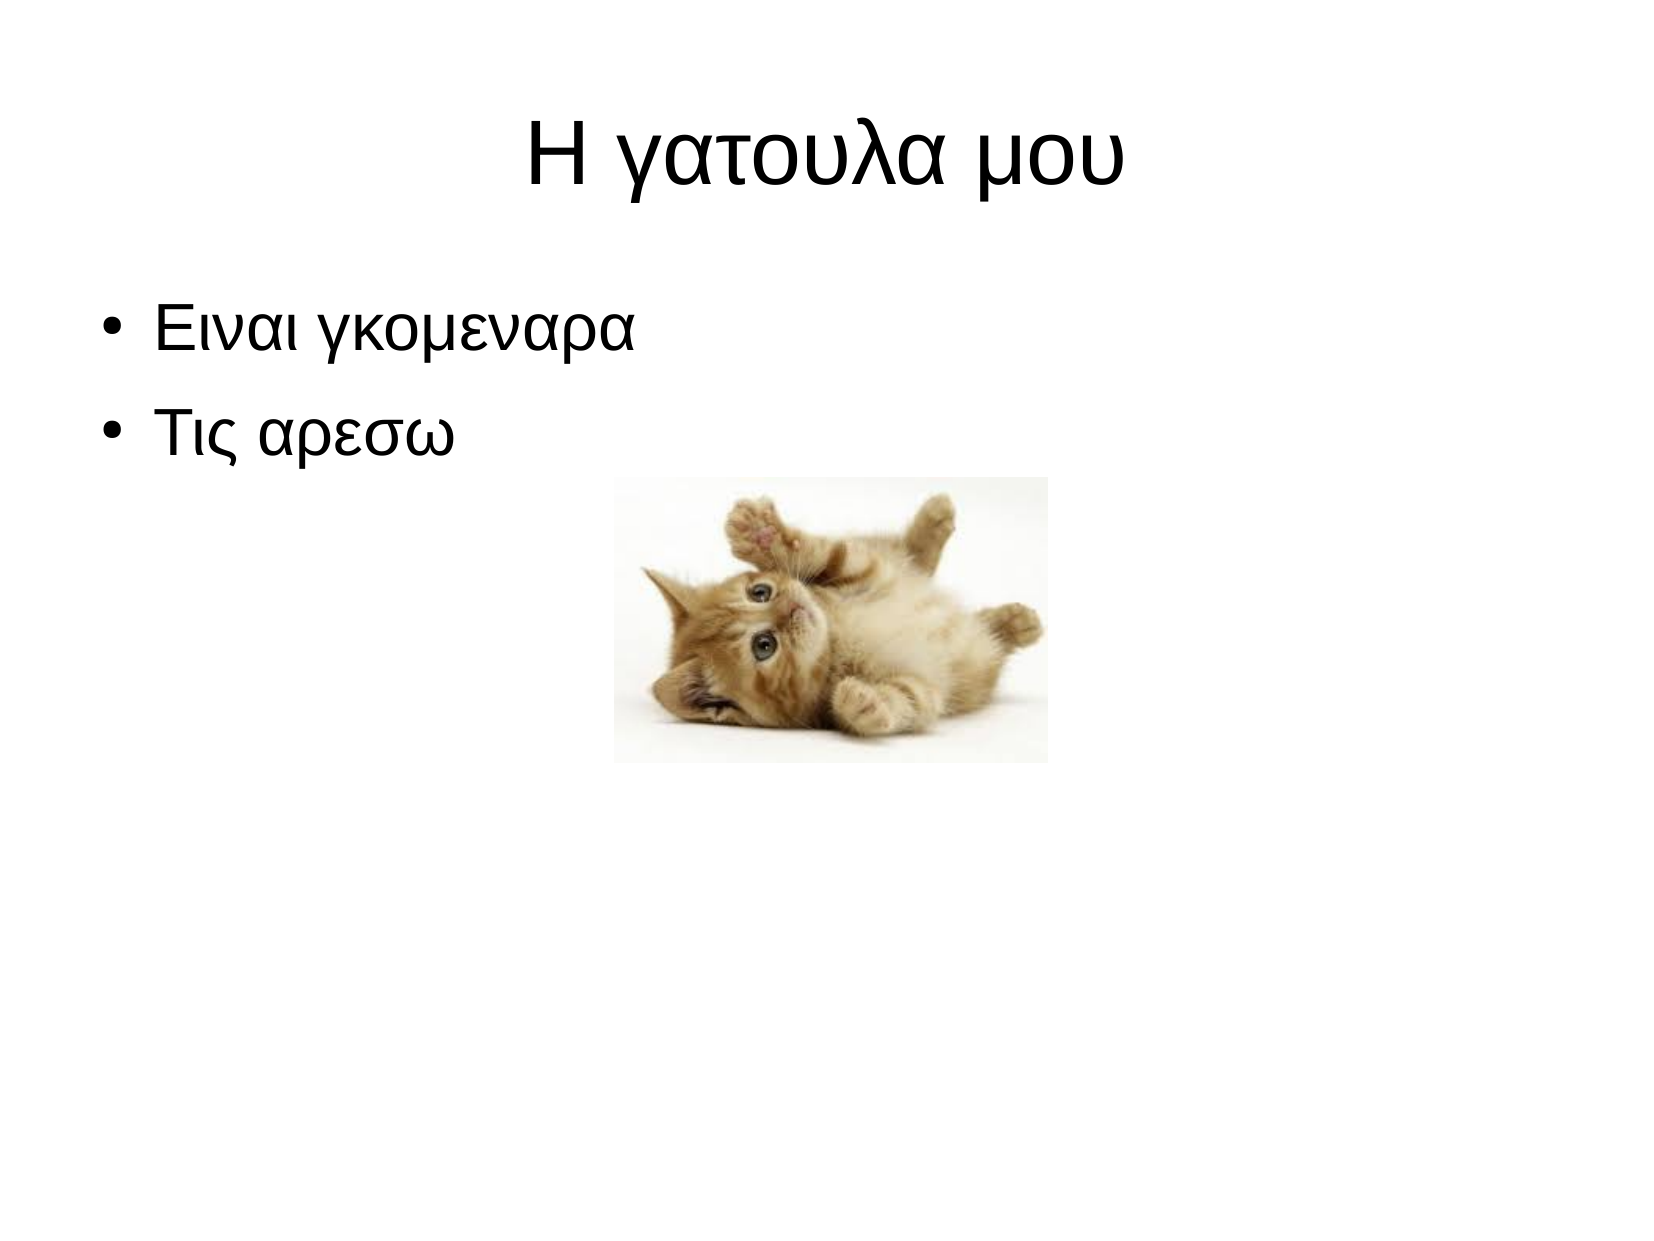

# Η γατουλα μου
Ειναι γκομεναρα
Τις αρεσω